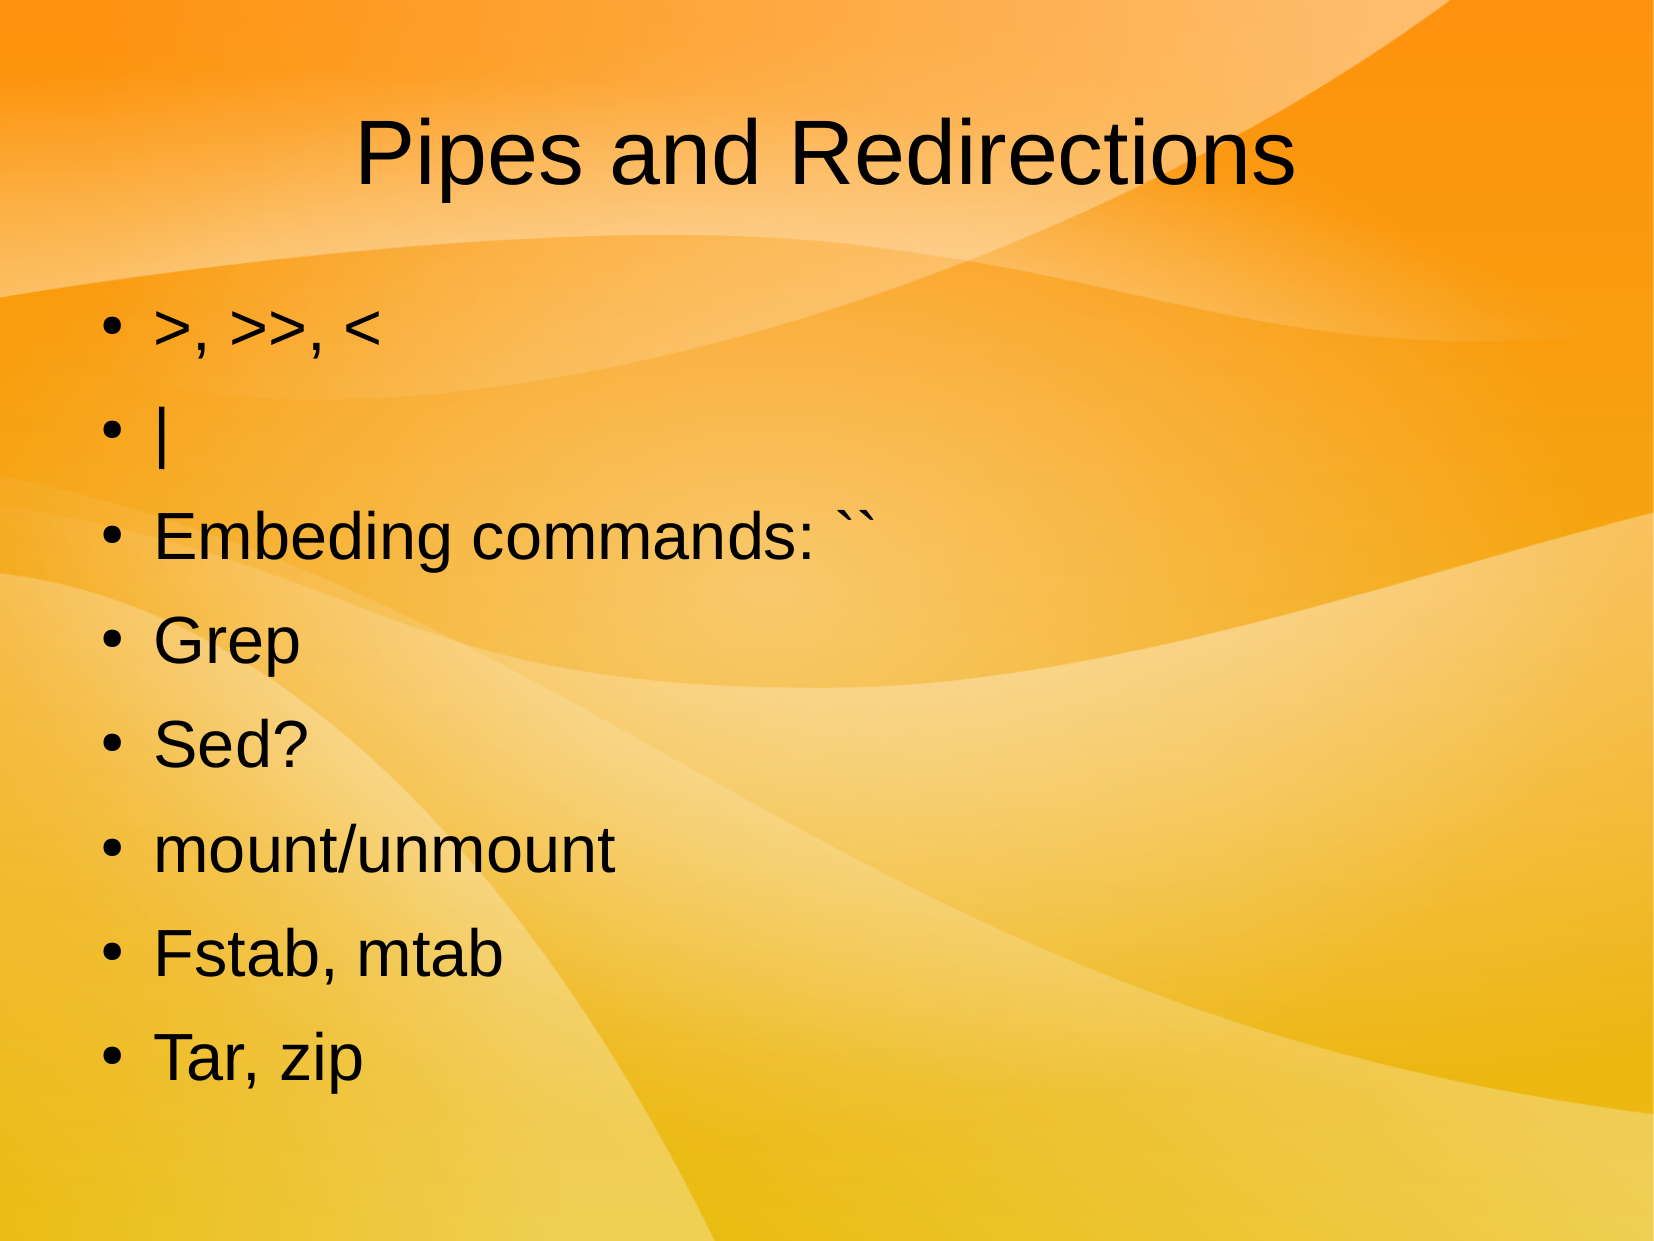

# Pipes and Redirections
>, >>, <
|
Embeding commands: ``
Grep
Sed?
mount/unmount
Fstab, mtab
Tar, zip